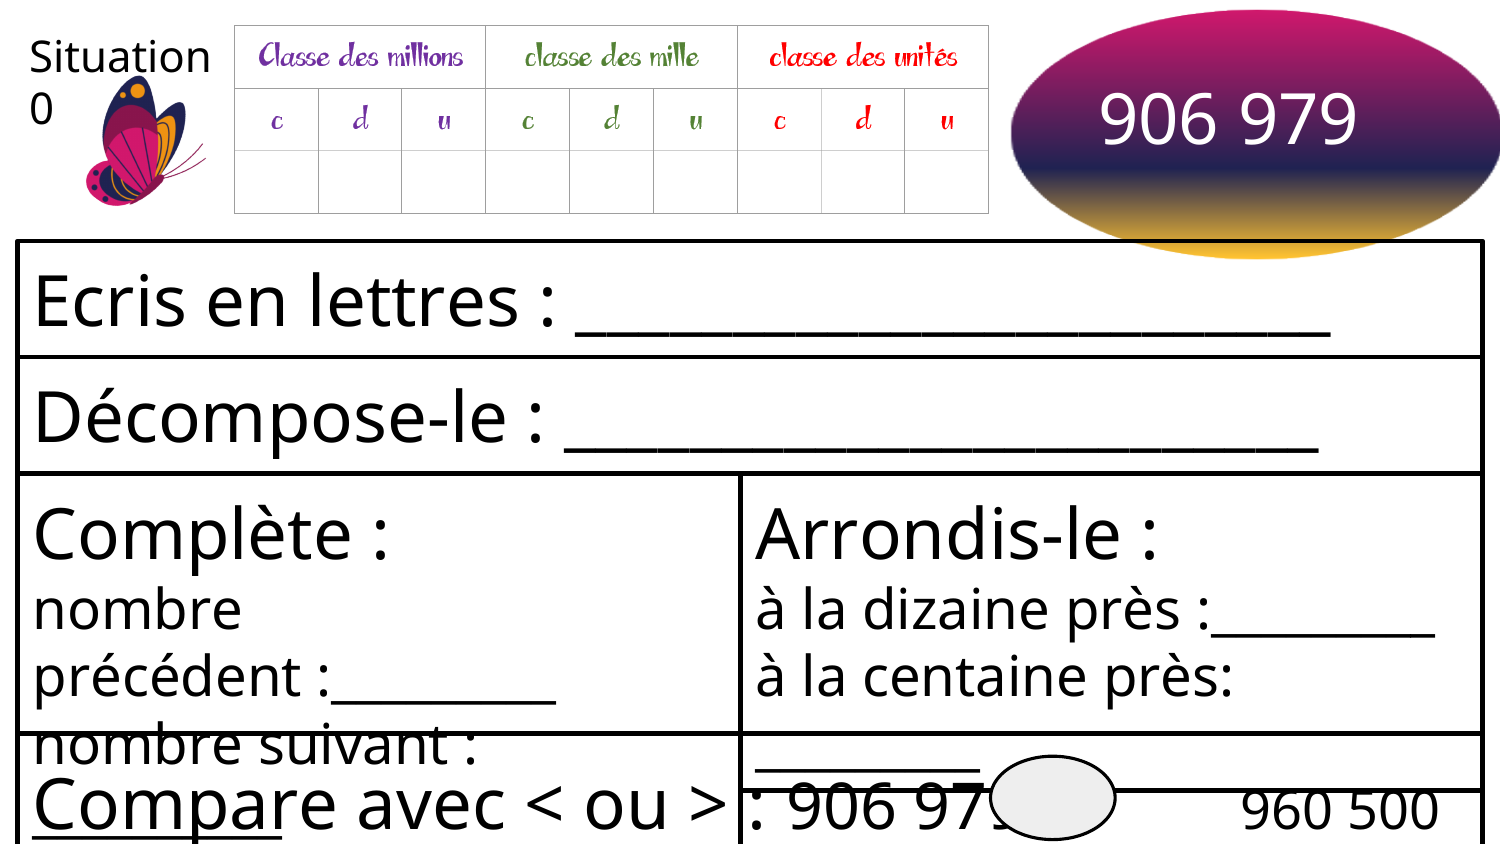

906 979
Situation 0
Ecris en lettres : ________________________
Décompose-le : ________________________
Complète :
nombre précédent :_________
nombre suivant : __________
Arrondis-le :
à la dizaine près :_________
à la centaine près: _________
Compare avec < ou > : 906 979 960 500